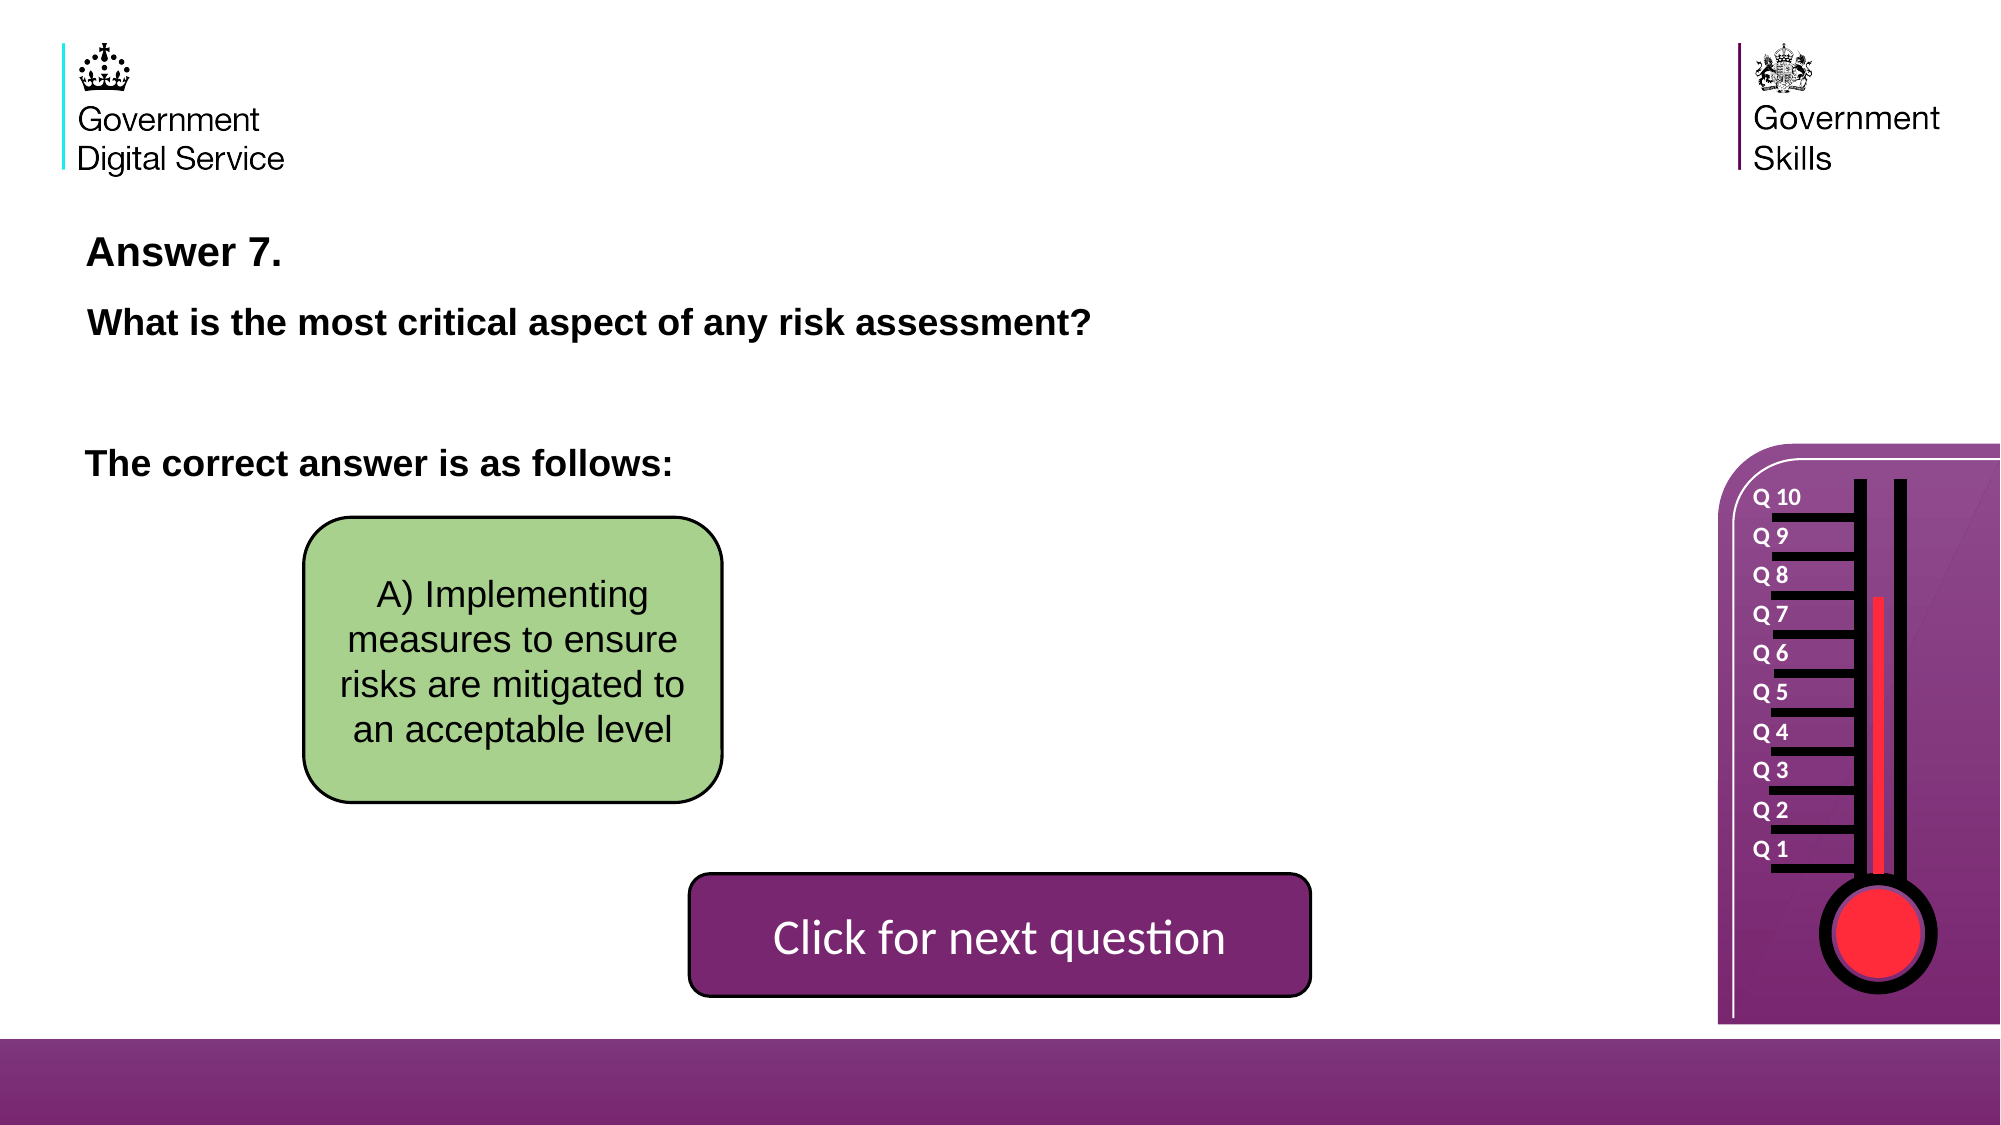

# Answer 7.
What is the most critical aspect of any risk assessment?
The correct answer is as follows:
A) Implementing measures to ensure risks are mitigated to an acceptable level
Click for next question